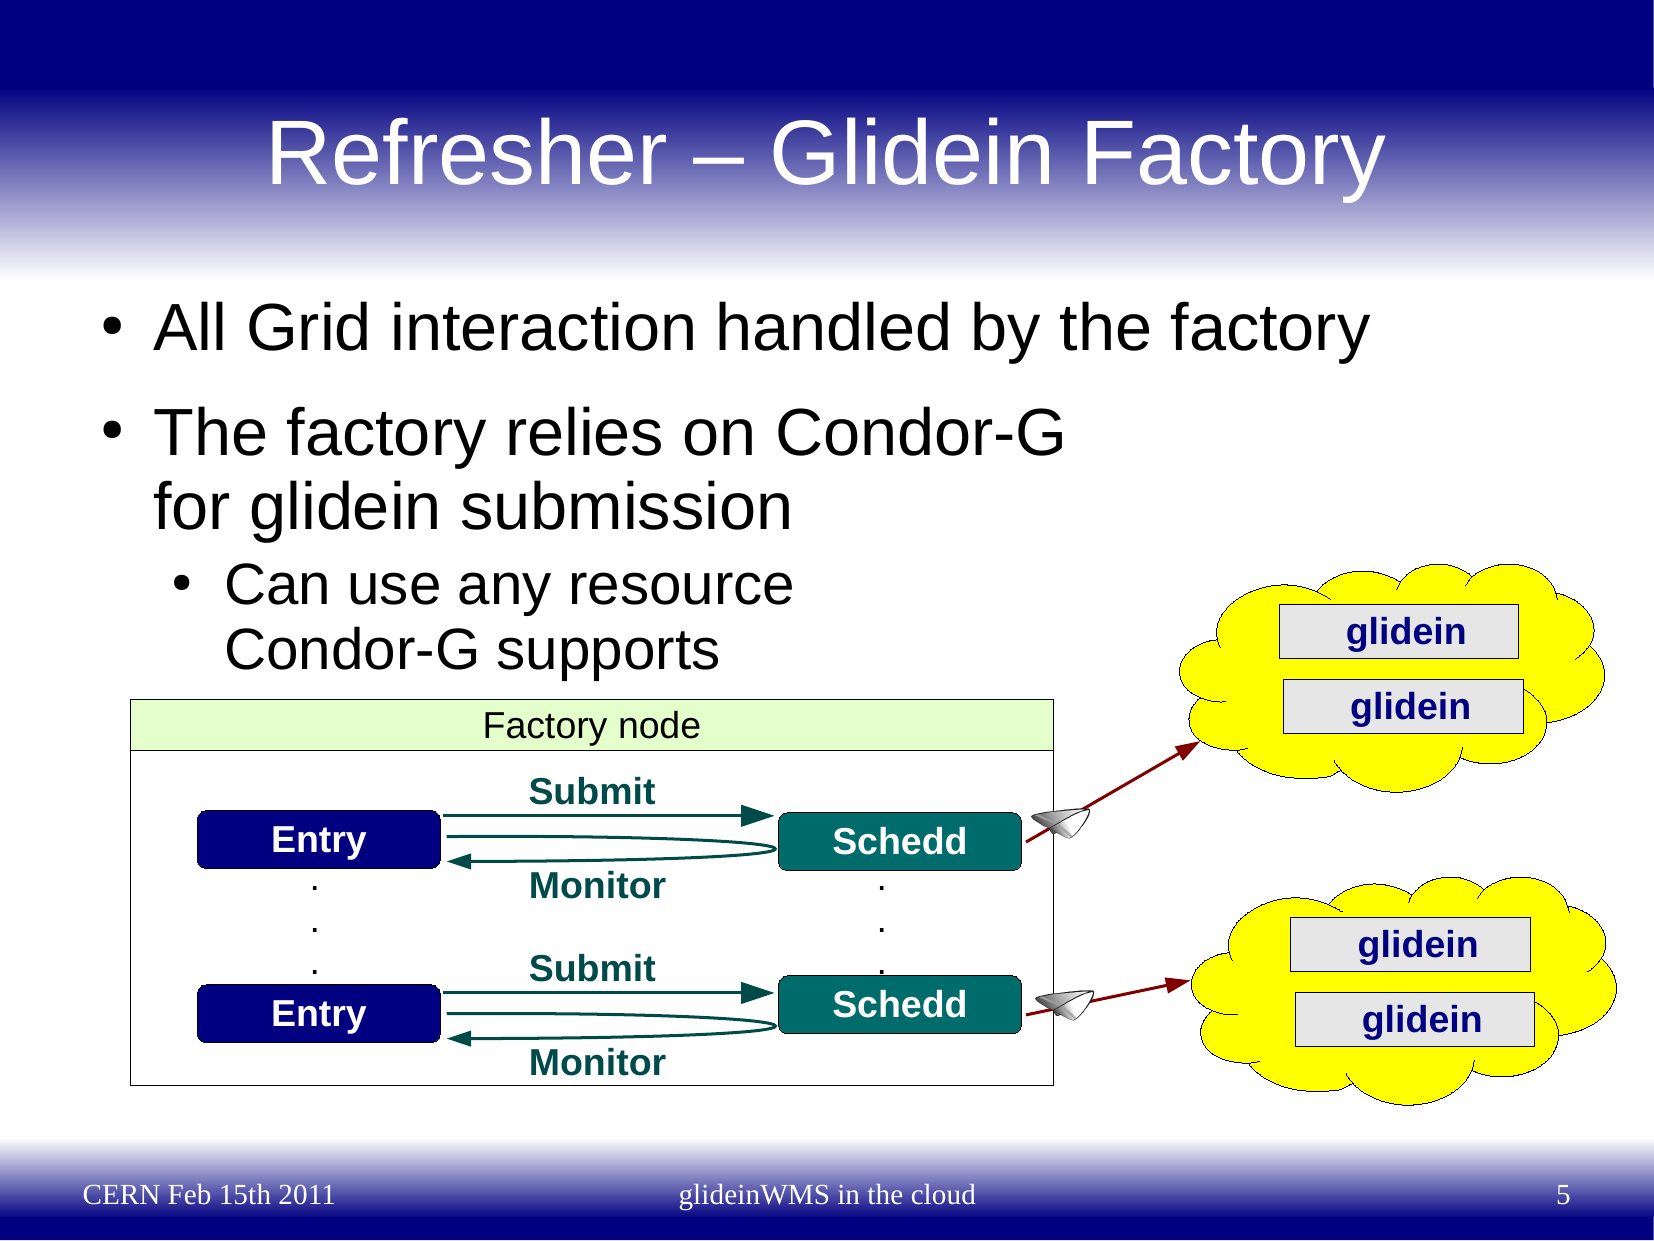

# Refresher – Glidein Factory
All Grid interaction handled by the factory
The factory relies on Condor-G
for glidein submission
Can use any resource
Condor-G supports
glidein
glidein
Factory node
Submit
Entry
Schedd
.
.
.
.
.
.
Monitor
glidein
Submit
Schedd
Entry
glidein
Monitor
CERN Feb 15th 2011
glideinWMS in the cloud
5